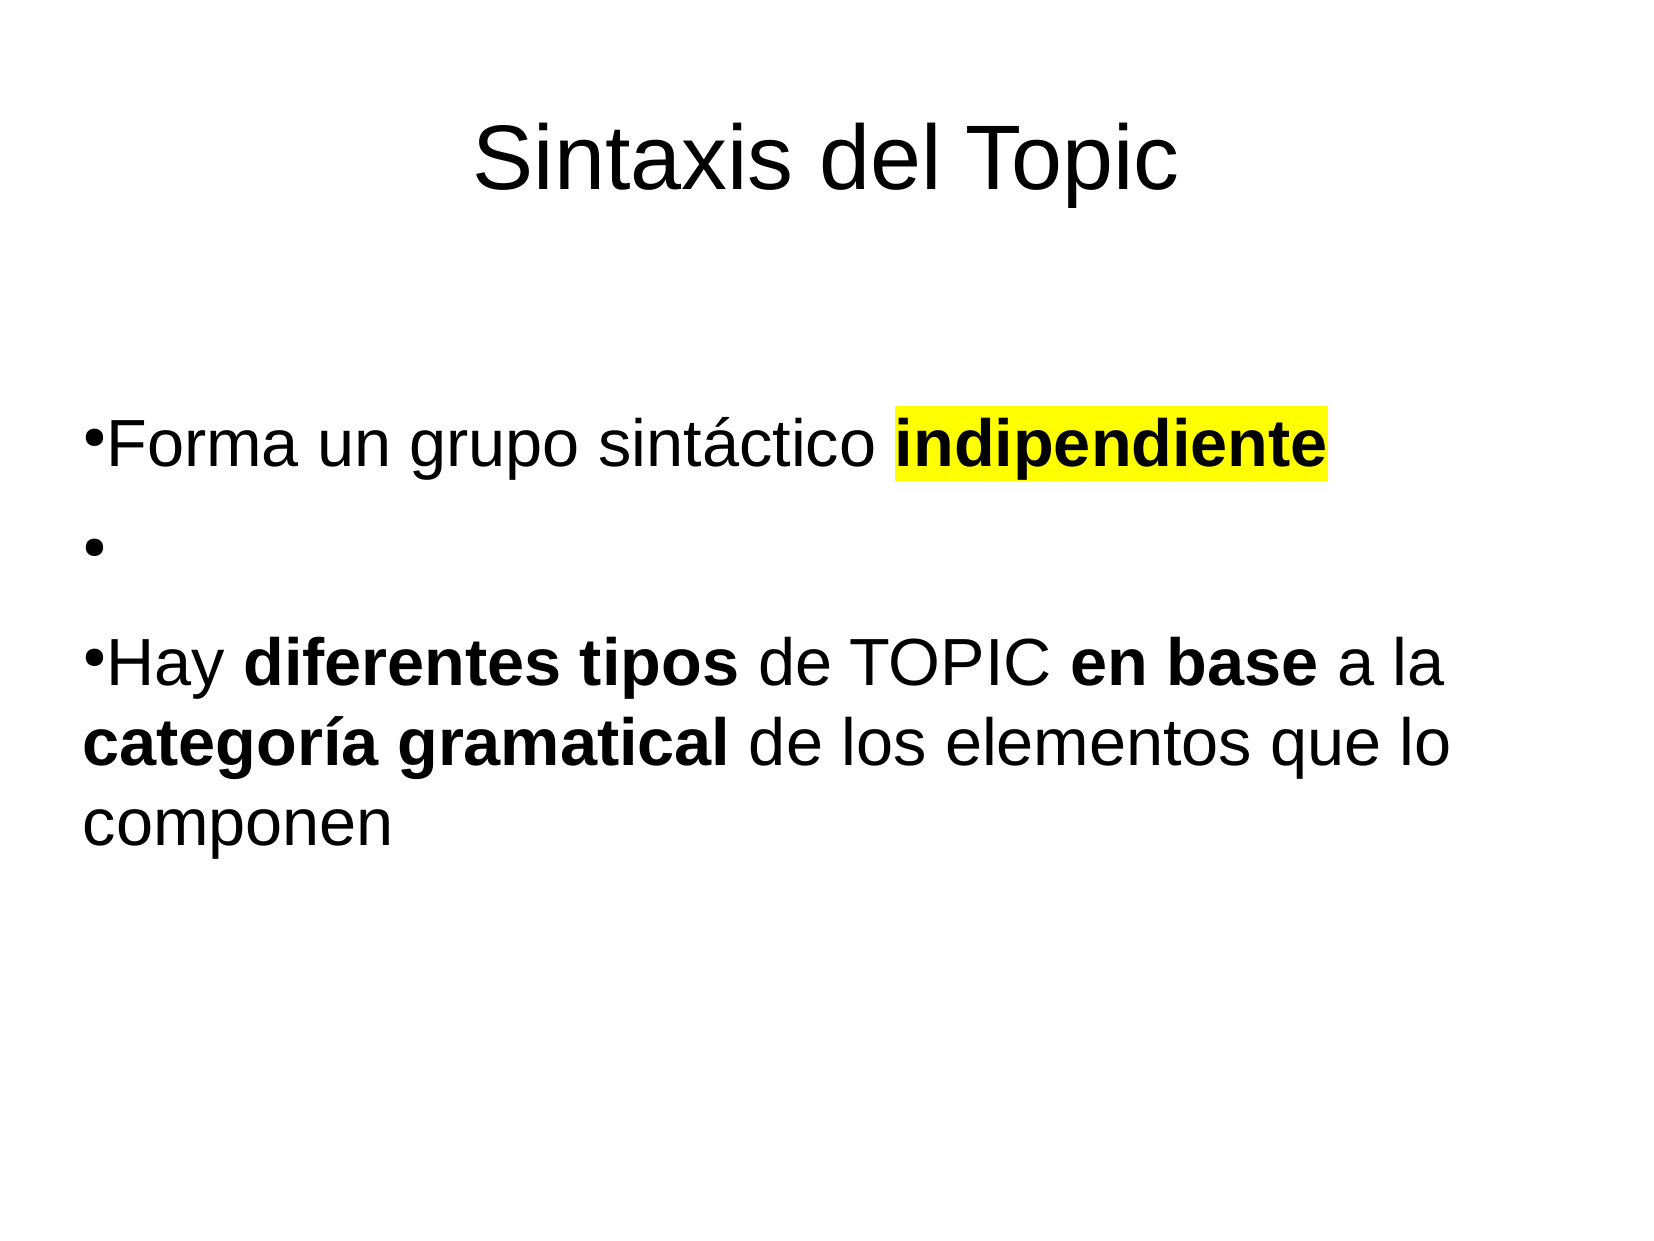

# Sintaxis del Topic
Forma un grupo sintáctico indipendiente
Hay diferentes tipos de TOPIC en base a la categoría gramatical de los elementos que lo componen